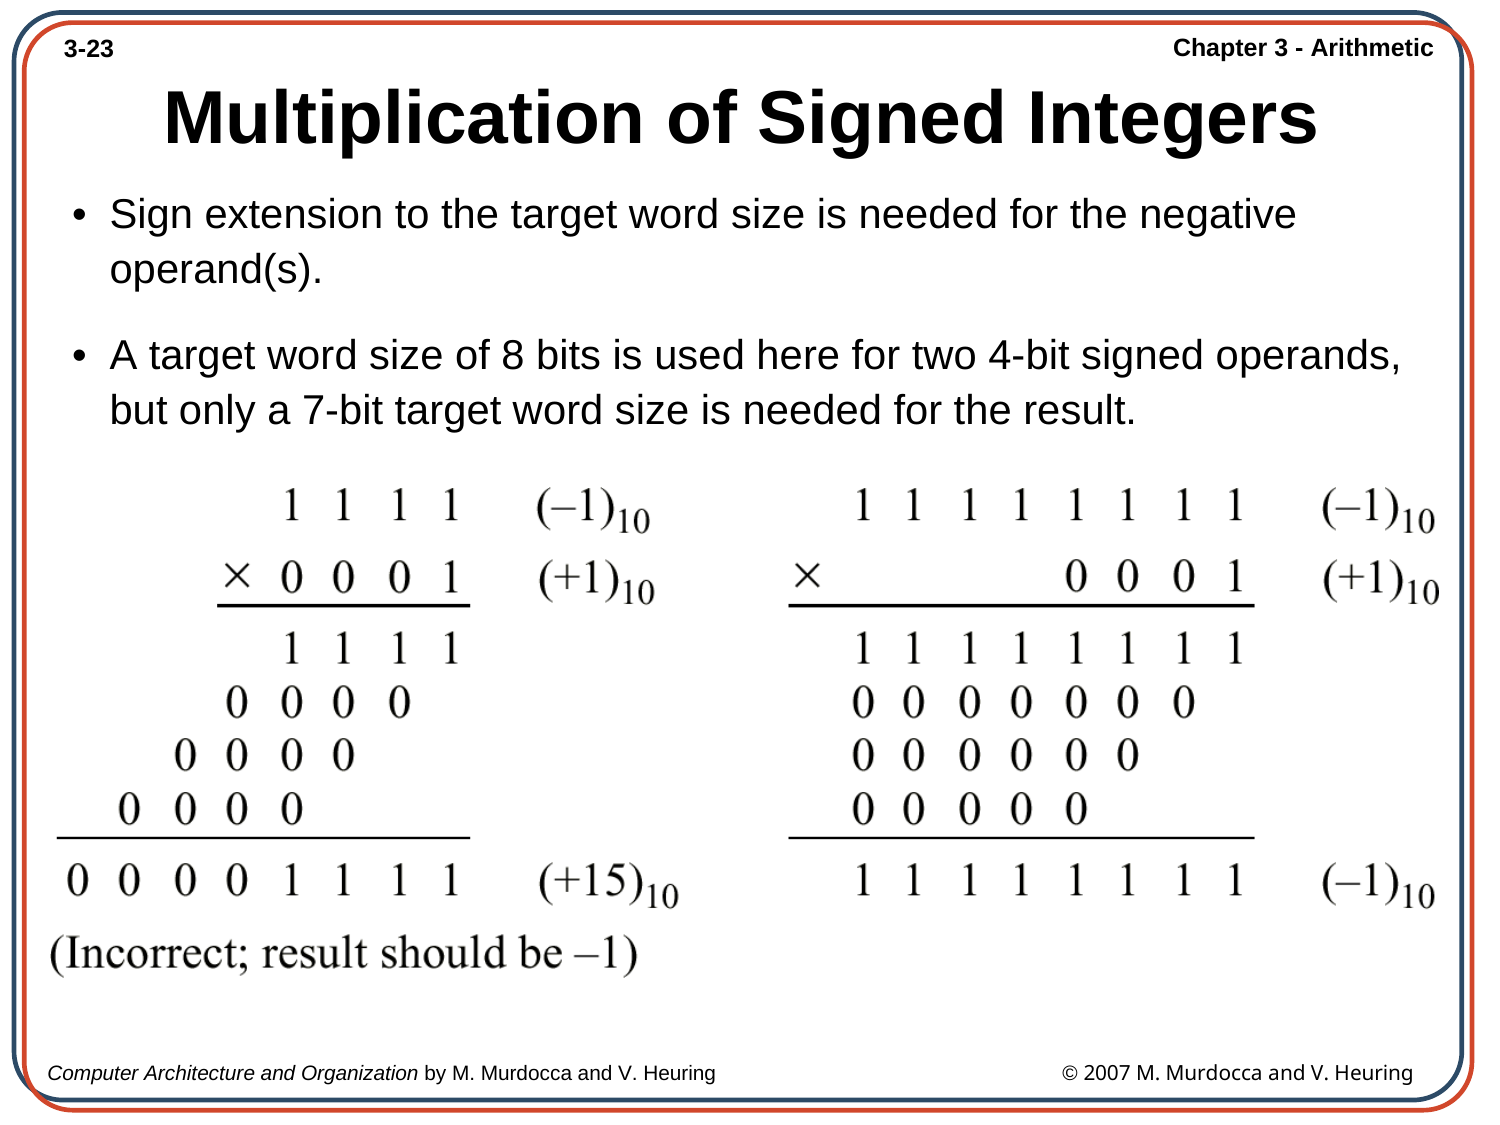

# Multiplication of Signed Integers
•	Sign extension to the target word size is needed for the negative operand(s).
•	A target word size of 8 bits is used here for two 4-bit signed operands, but only a 7-bit target word size is needed for the result.